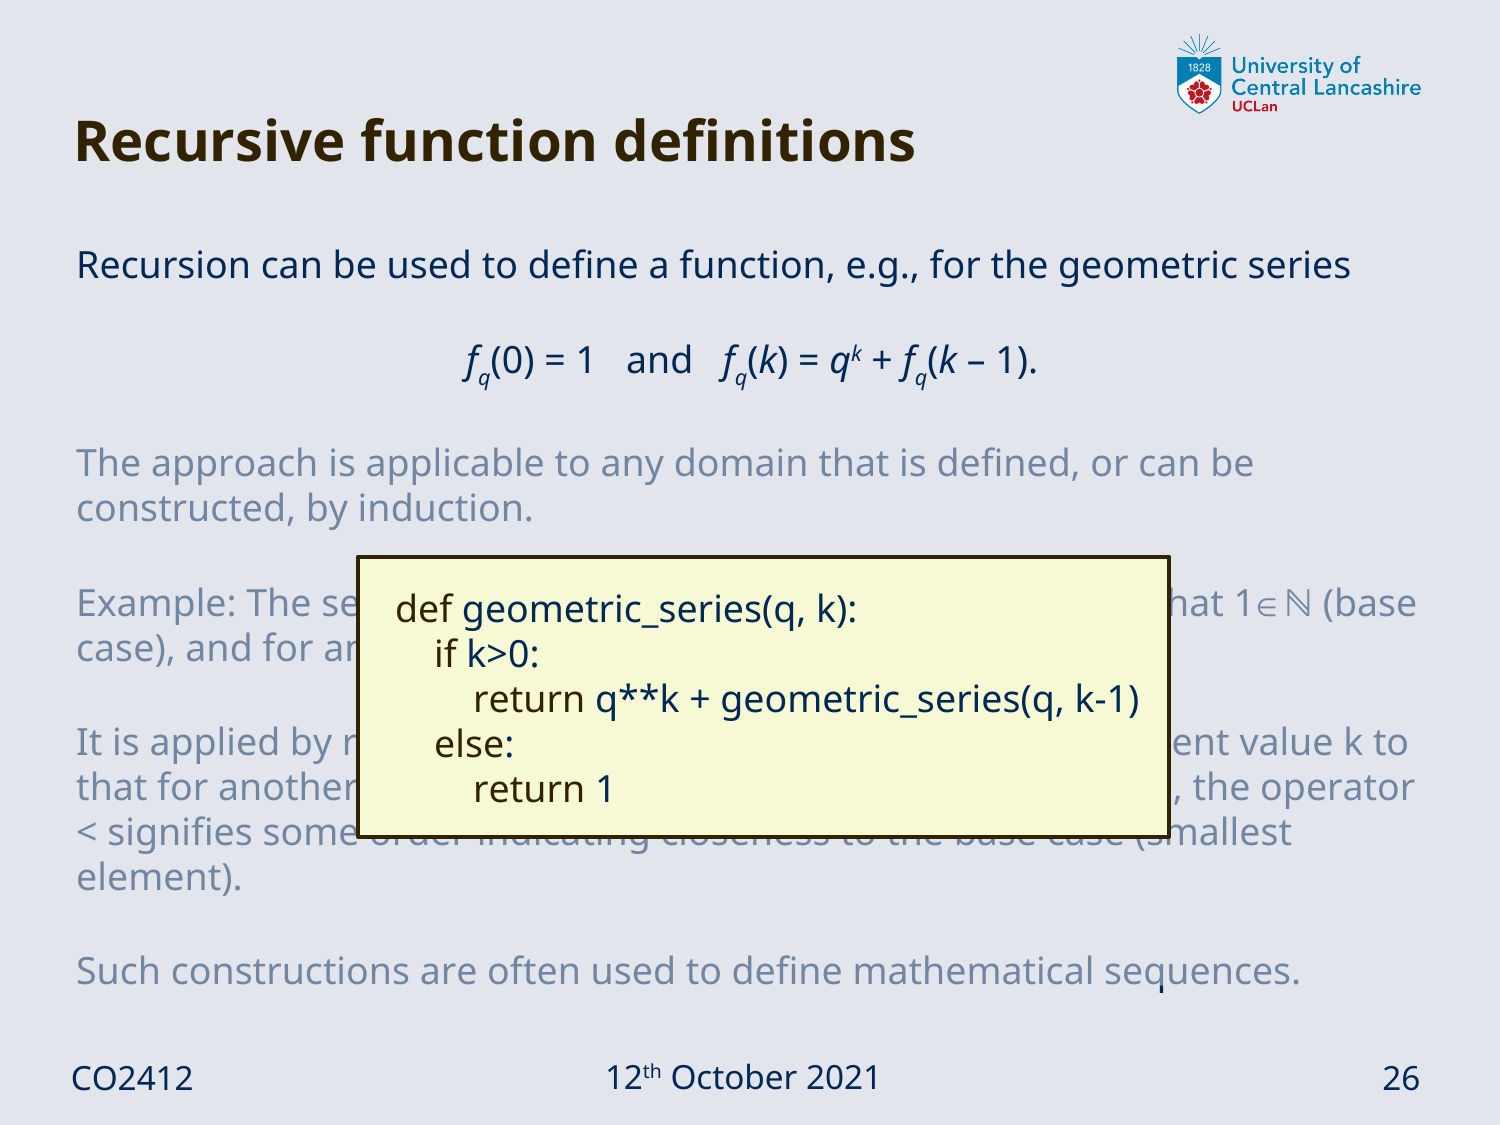

# Recursive function definitions
Recursion can be used to define a function, e.g., for the geometric series
fq(0) = 1 and fq(k) = qk + fq(k – 1).
The approach is applicable to any domain that is defined, or can be constructed, by induction.
Example: The set of integers ℕ can be constructed by stating that 1∈ ℕ (base case), and for any k ∈ ℕ, there is a successor element k+1∈ ℕ.
It is applied by reducing a problem instance for a given argument value k to that for another, more elementary argument value k’ < k. Here, the operator < signifies some order indicating closeness to the base case (smallest element).
Such constructions are often used to define mathematical sequences.
def geometric_series(q, k):
 if k>0:
 return q**k + geometric_series(q, k-1)
 else:
 return 1